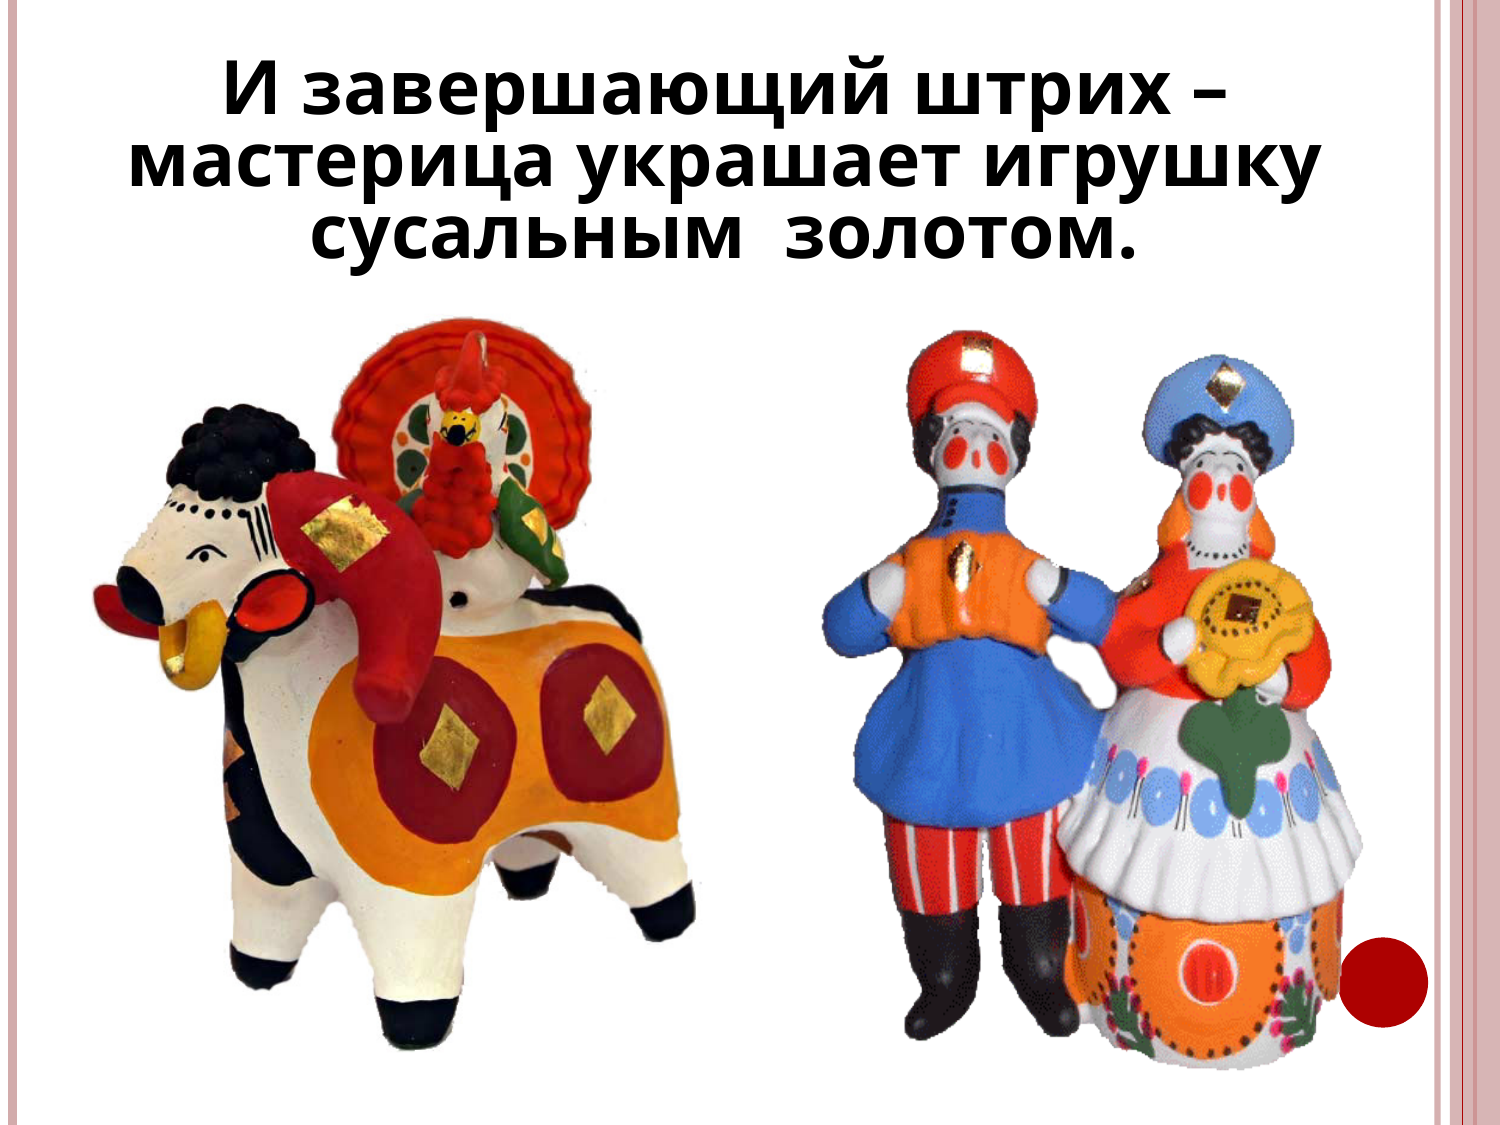

И завершающий штрих – мастерица украшает игрушку сусальным золотом.